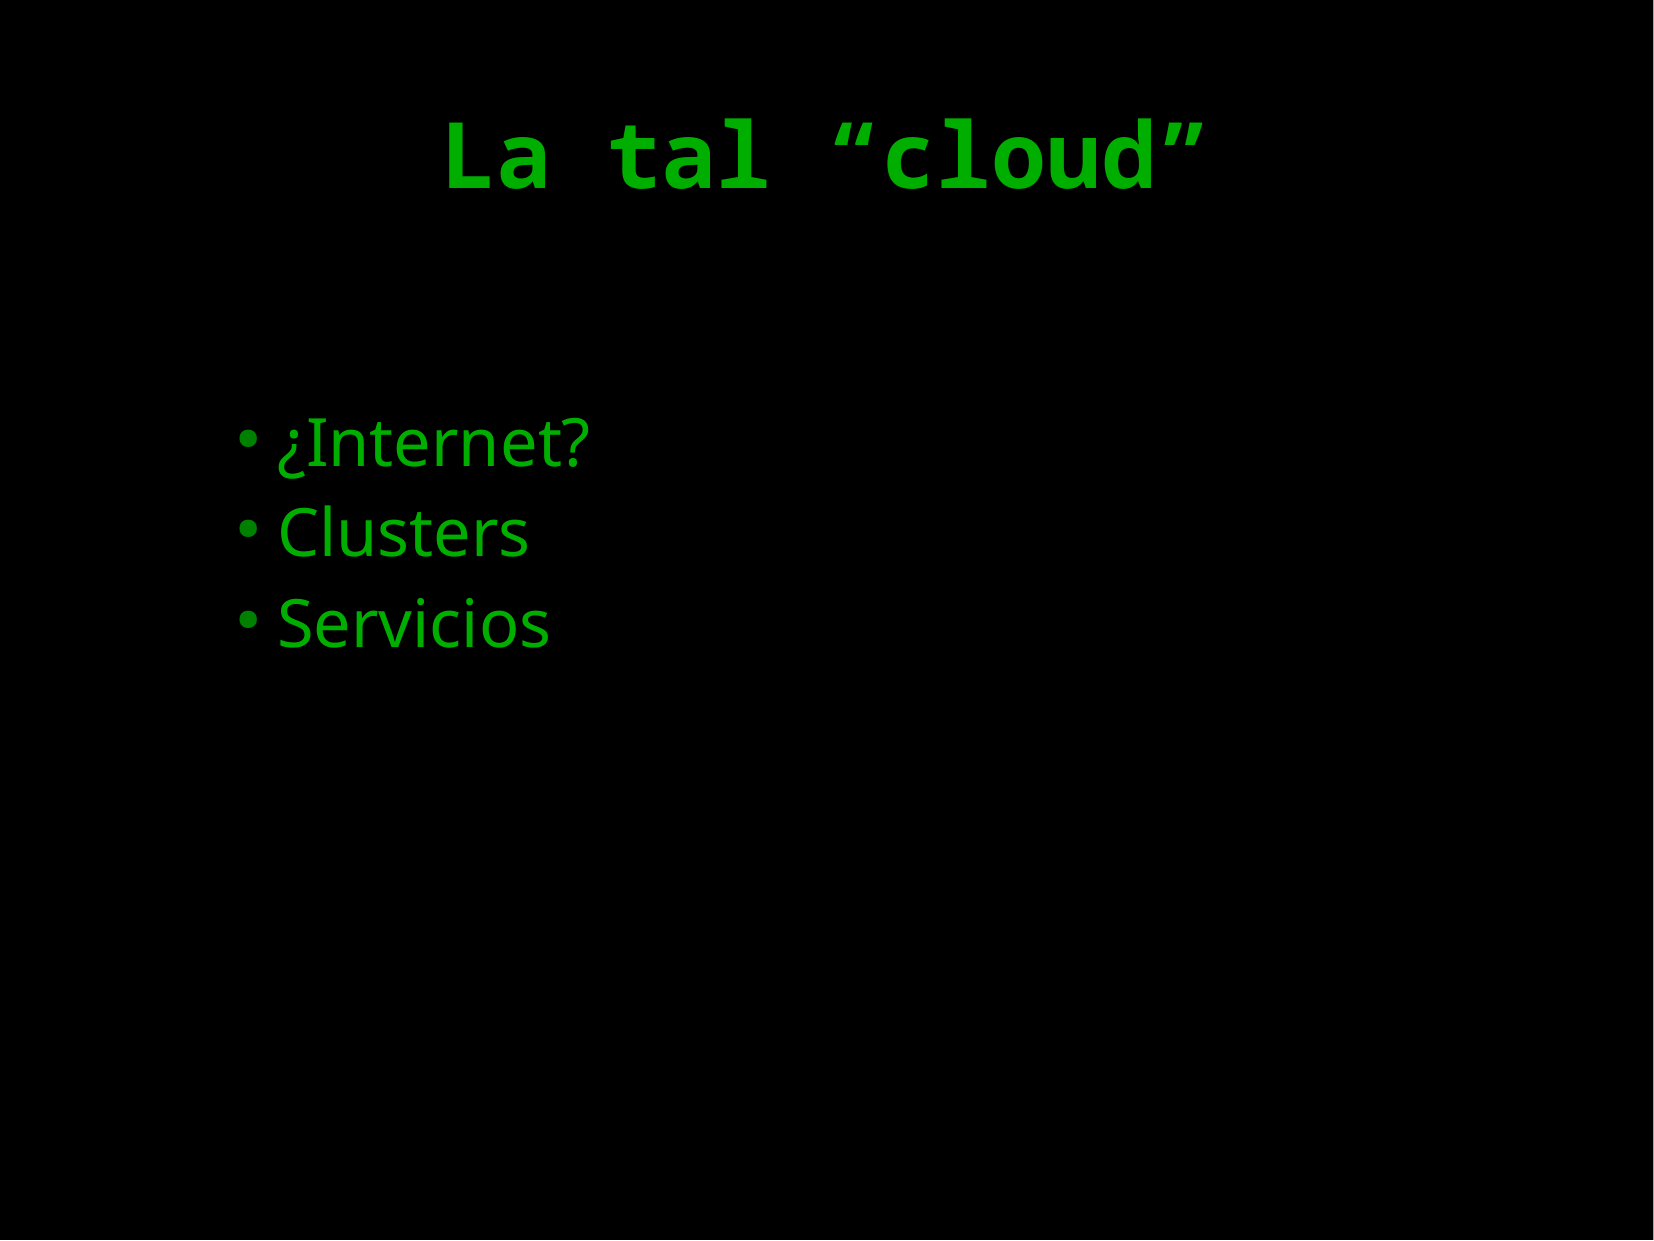

# La tal “cloud”
 ¿Internet?
 Clusters
 Servicios